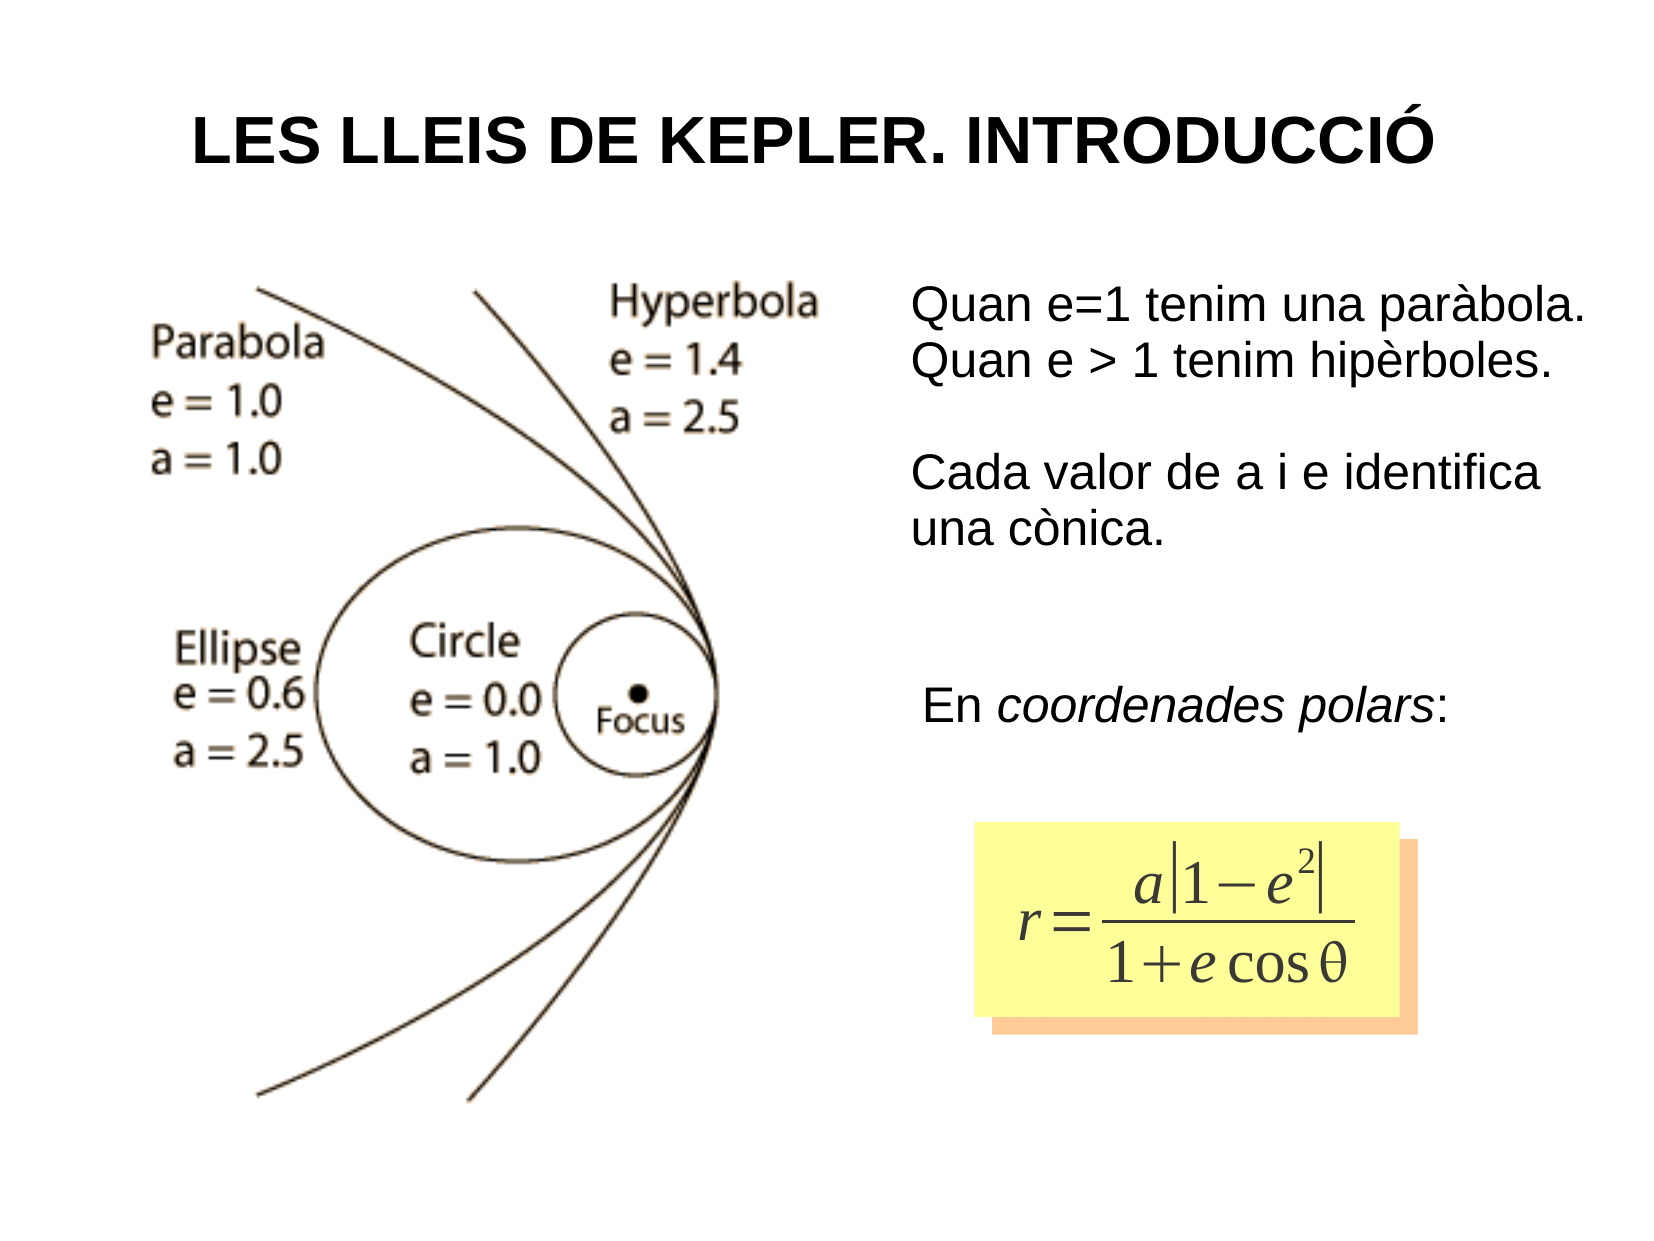

LES LLEIS DE KEPLER. INTRODUCCIÓ
Quan e=1 tenim una paràbola.
Quan e > 1 tenim hipèrboles.
Cada valor de a i e identifica una cònica.
En coordenades polars: